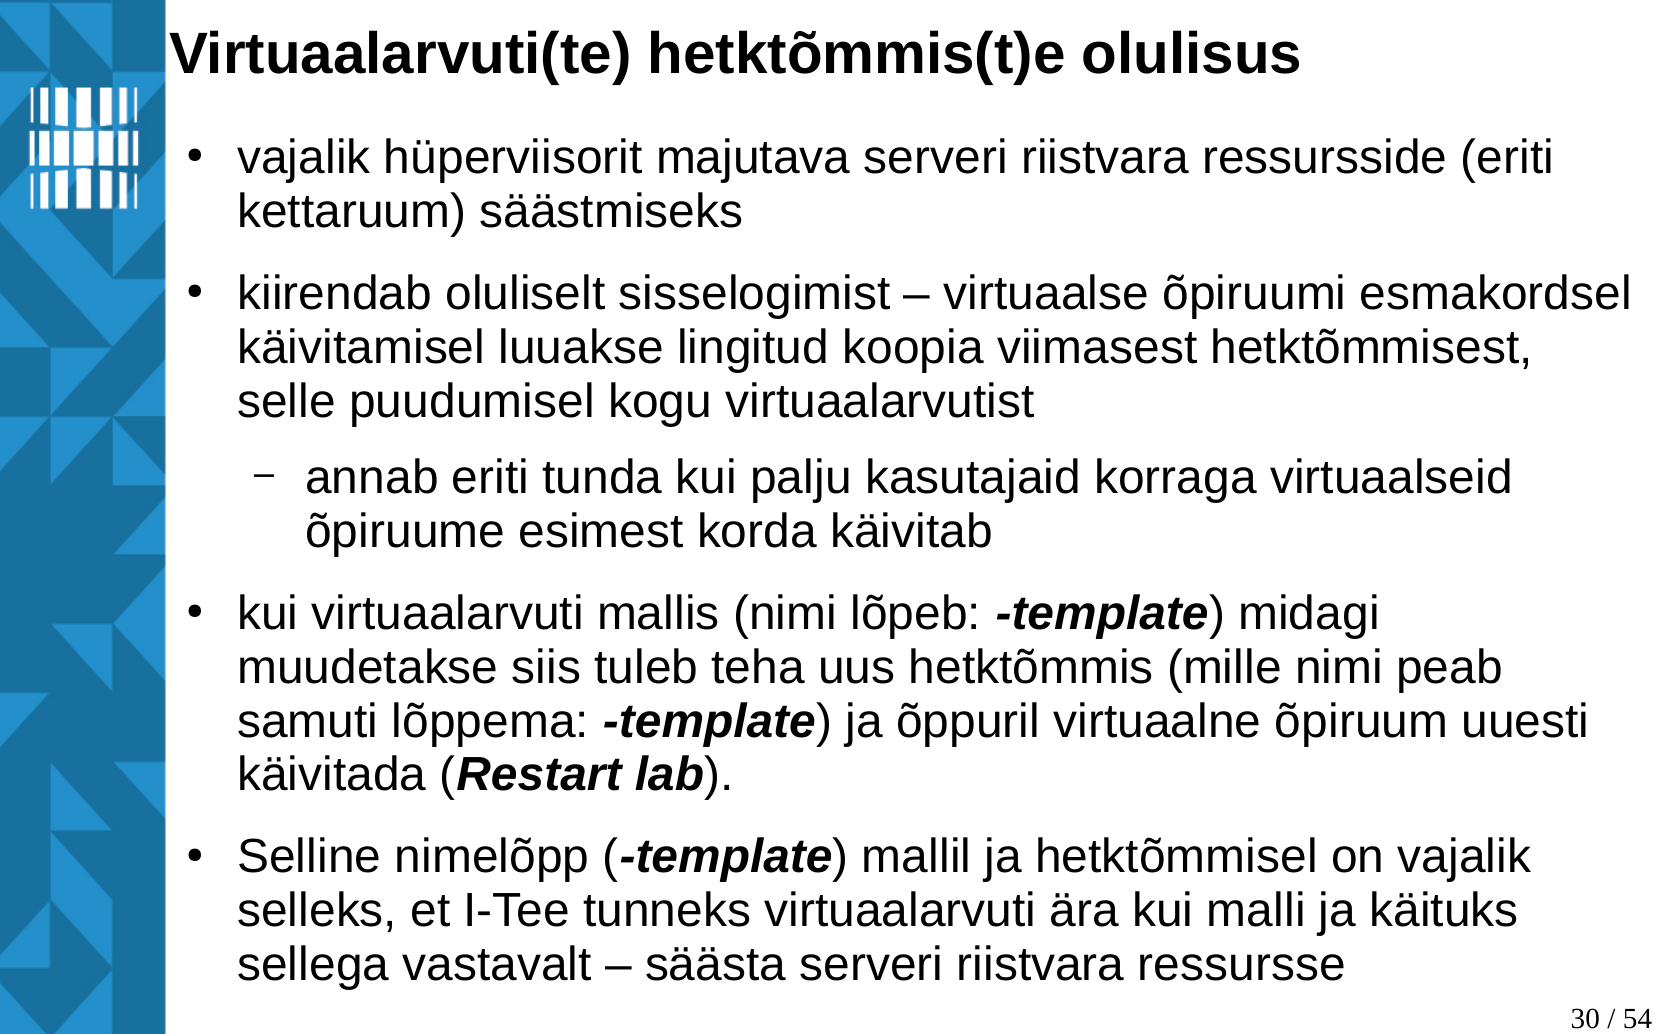

# Virtuaalarvuti(te) hetktõmmis(t)e olulisus
vajalik hüperviisorit majutava serveri riistvara ressursside (eriti kettaruum) säästmiseks
kiirendab oluliselt sisselogimist – virtuaalse õpiruumi esmakordsel käivitamisel luuakse lingitud koopia viimasest hetktõmmisest, selle puudumisel kogu virtuaalarvutist
annab eriti tunda kui palju kasutajaid korraga virtuaalseid õpiruume esimest korda käivitab
kui virtuaalarvuti mallis (nimi lõpeb: -template) midagi muudetakse siis tuleb teha uus hetktõmmis (mille nimi peab samuti lõppema: -template) ja õppuril virtuaalne õpiruum uuesti käivitada (Restart lab).
Selline nimelõpp (-template) mallil ja hetktõmmisel on vajalik selleks, et I-Tee tunneks virtuaalarvuti ära kui malli ja käituks sellega vastavalt – säästa serveri riistvara ressursse
30